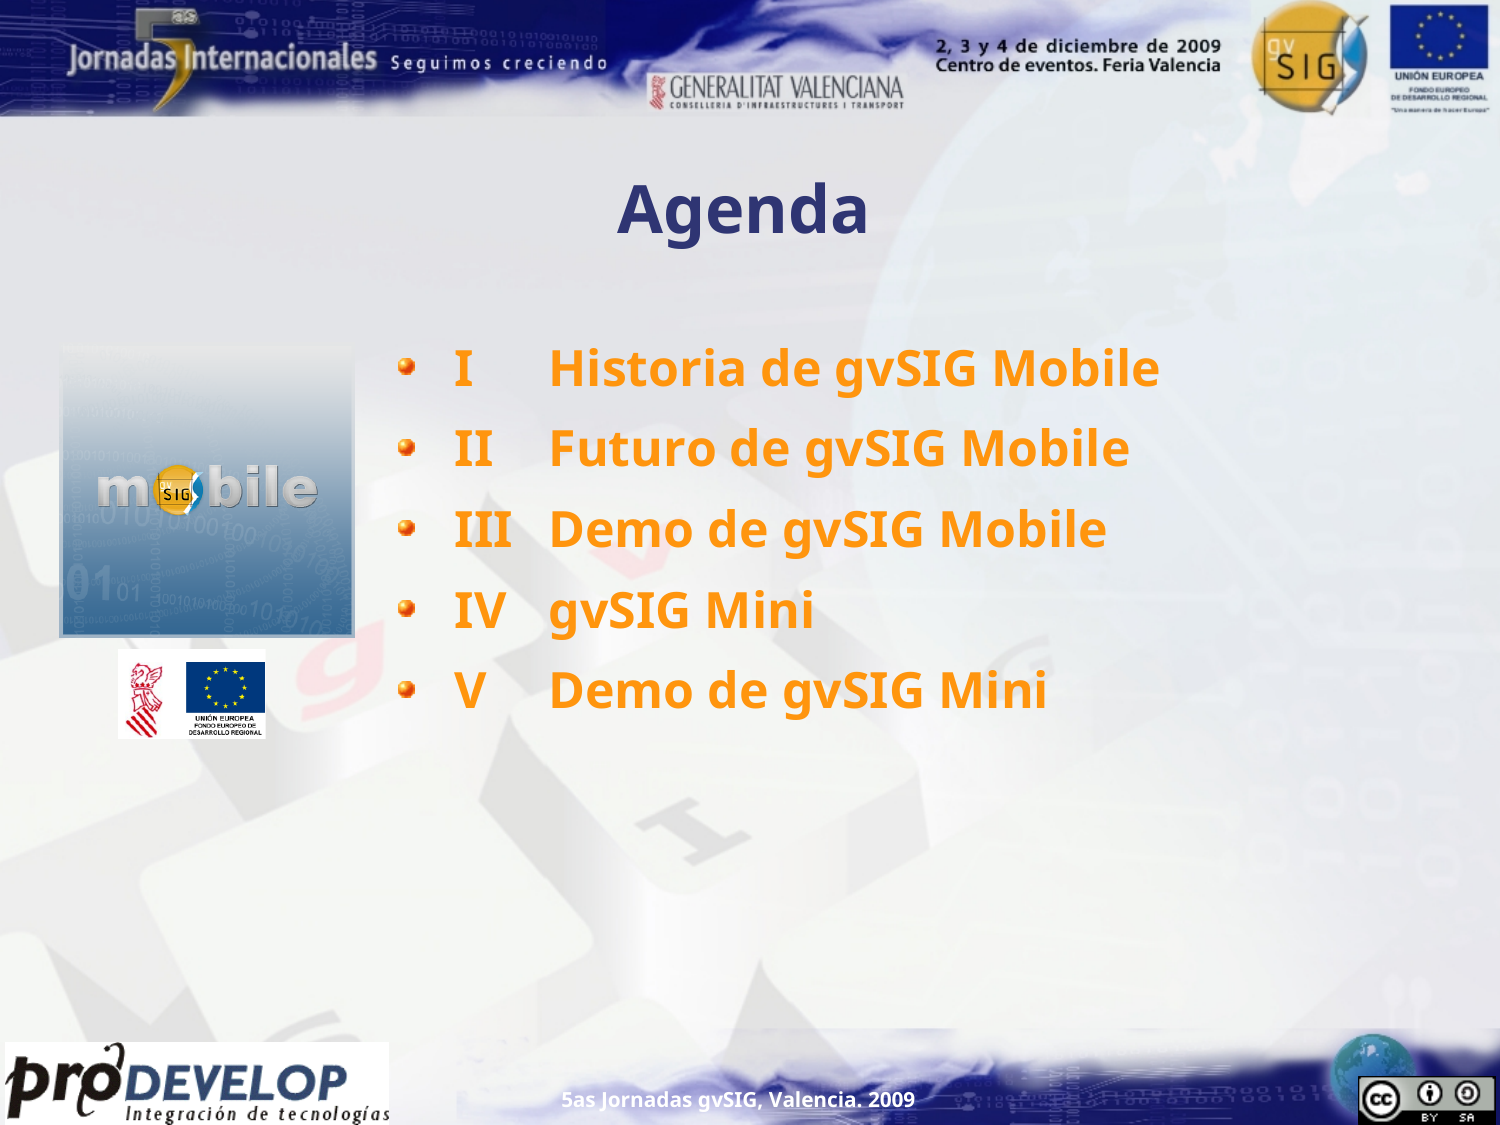

# Agenda
I	Historia de gvSIG Mobile
II 	Futuro de gvSIG Mobile
III 	Demo de gvSIG Mobile
IV 	gvSIG Mini
V 	Demo de gvSIG Mini
25/10/2006
2
Plan Difusión Interna gvSIG v. 2.0